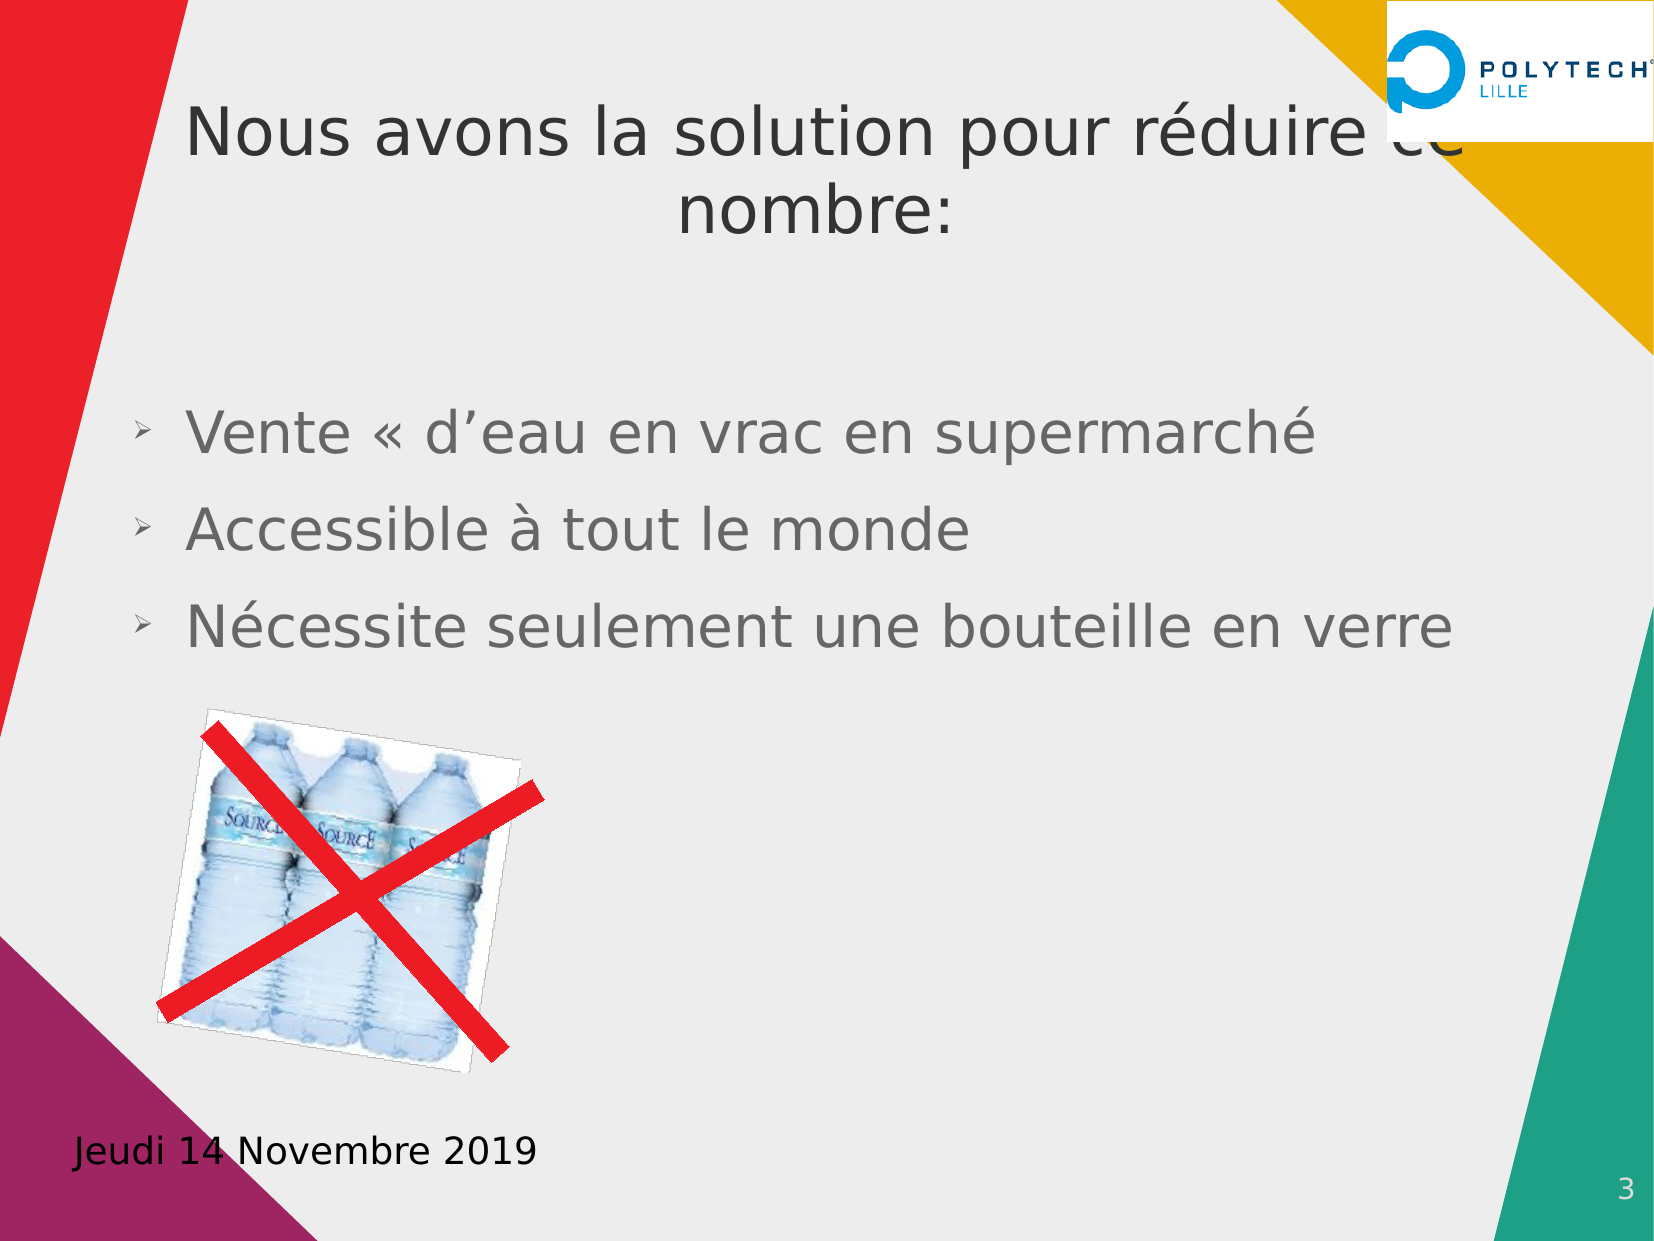

# Nous avons la solution pour réduire ce nombre:
Vente « d’eau en vrac en supermarché
Accessible à tout le monde
Nécessite seulement une bouteille en verre
Jeudi 14 Novembre 2019
3